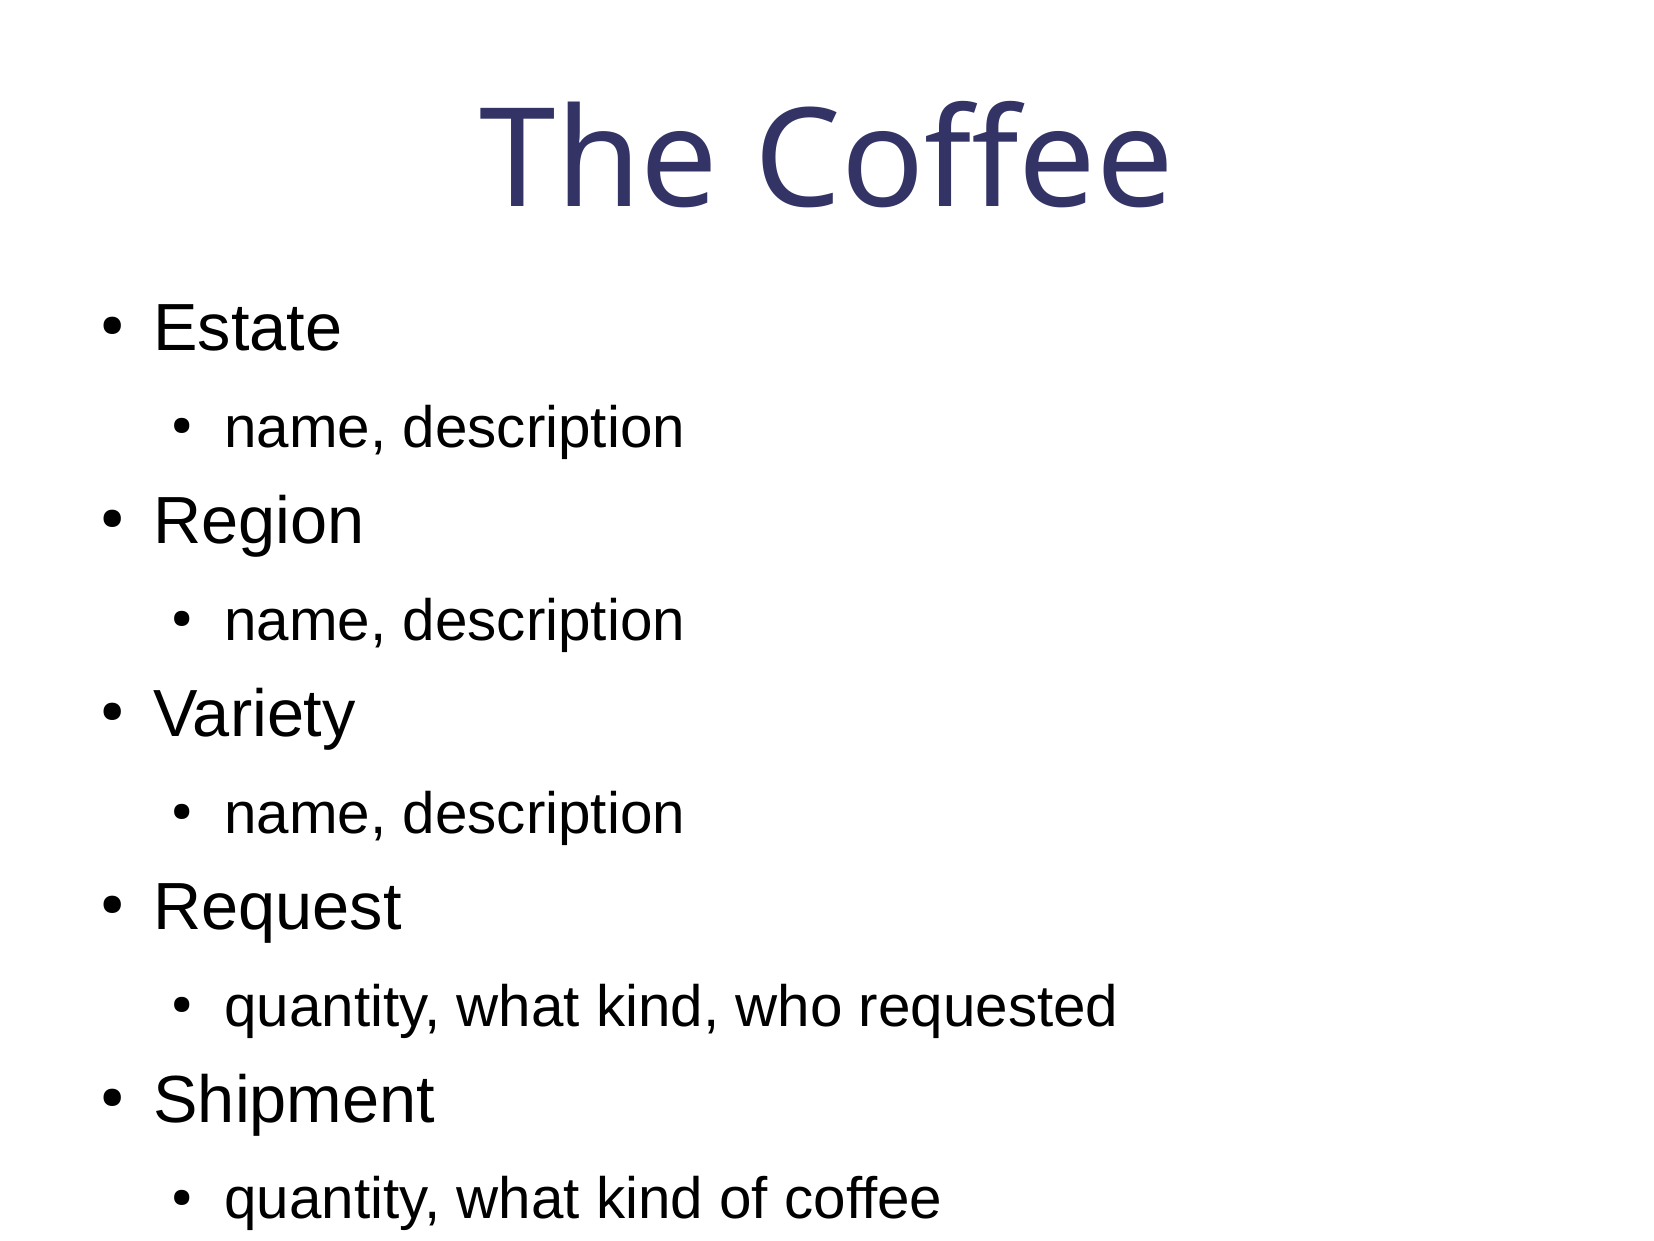

# The Coffee
Estate
name, description
Region
name, description
Variety
name, description
Request
quantity, what kind, who requested
Shipment
quantity, what kind of coffee